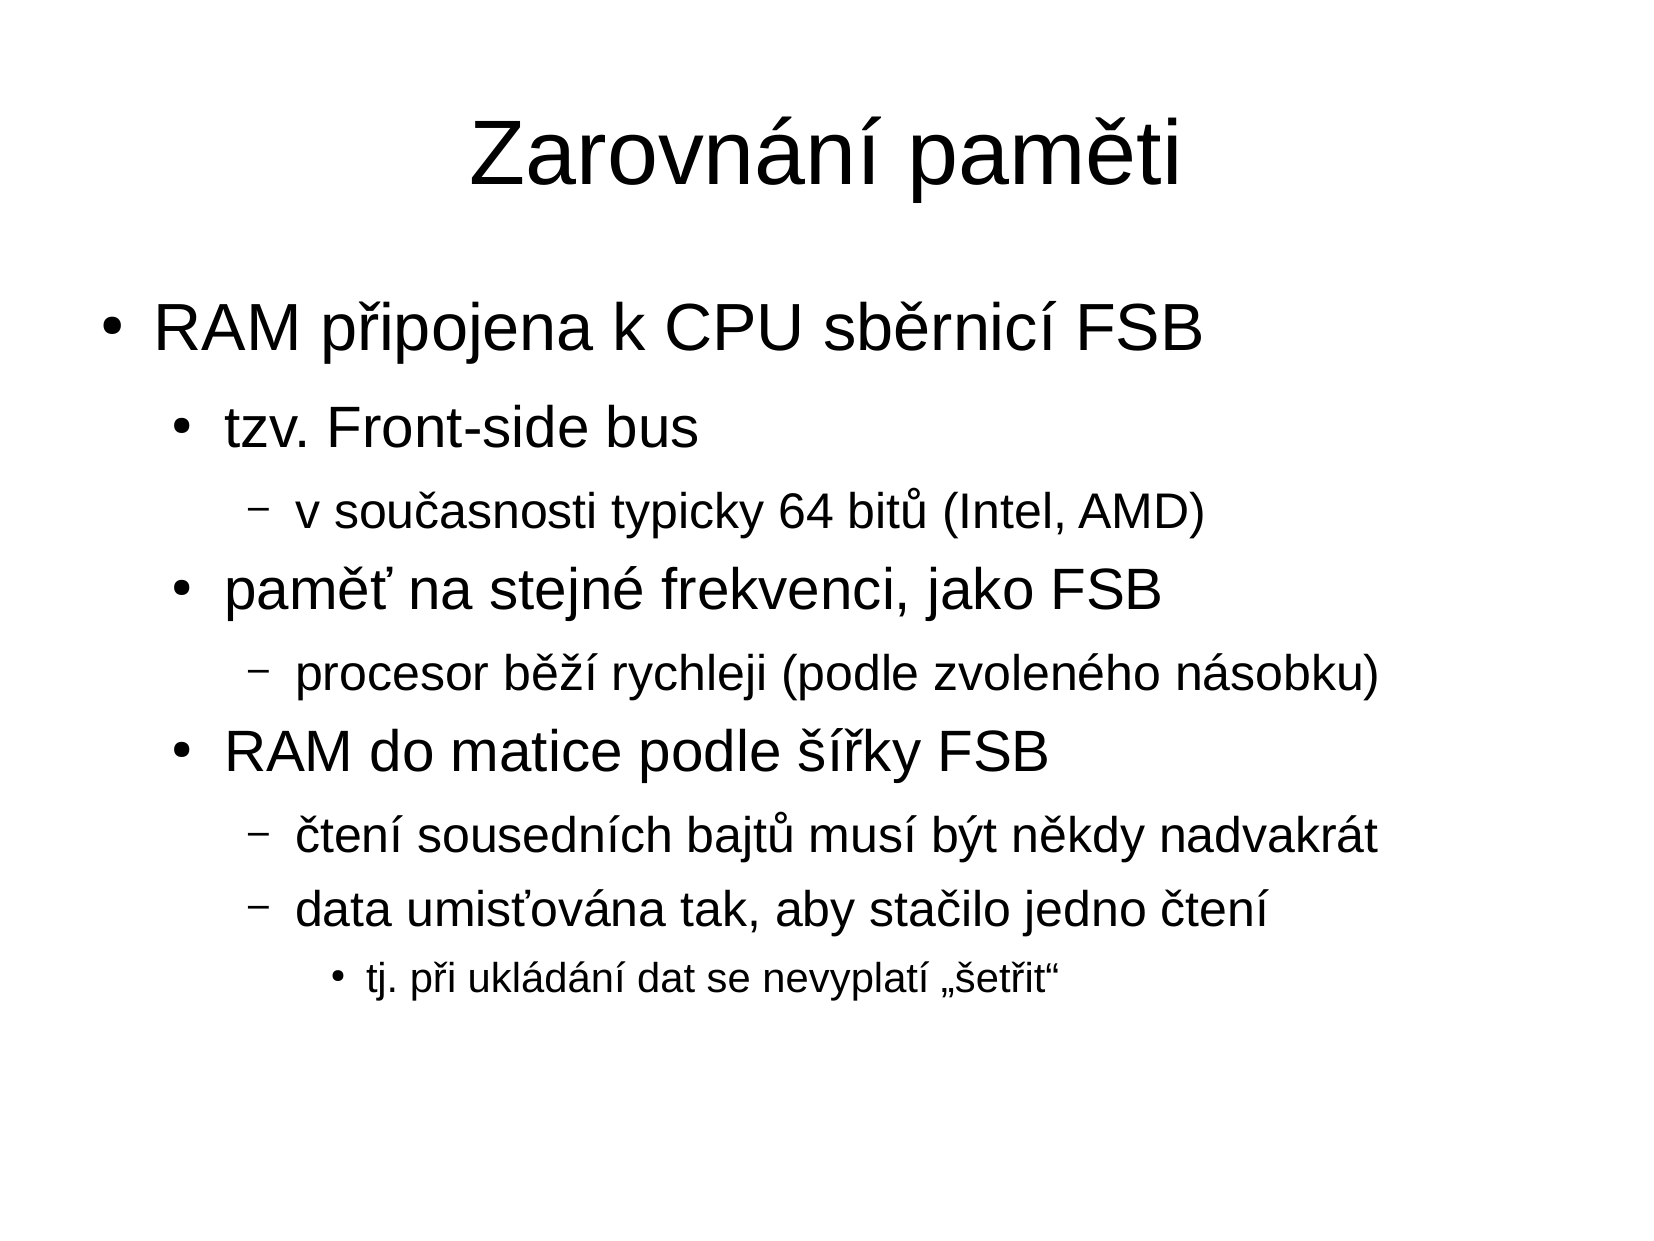

# Zarovnání paměti
RAM připojena k CPU sběrnicí FSB
tzv. Front-side bus
v současnosti typicky 64 bitů (Intel, AMD)
paměť na stejné frekvenci, jako FSB
procesor běží rychleji (podle zvoleného násobku)
RAM do matice podle šířky FSB
čtení sousedních bajtů musí být někdy nadvakrát
data umisťována tak, aby stačilo jedno čtení
tj. při ukládání dat se nevyplatí „šetřit“